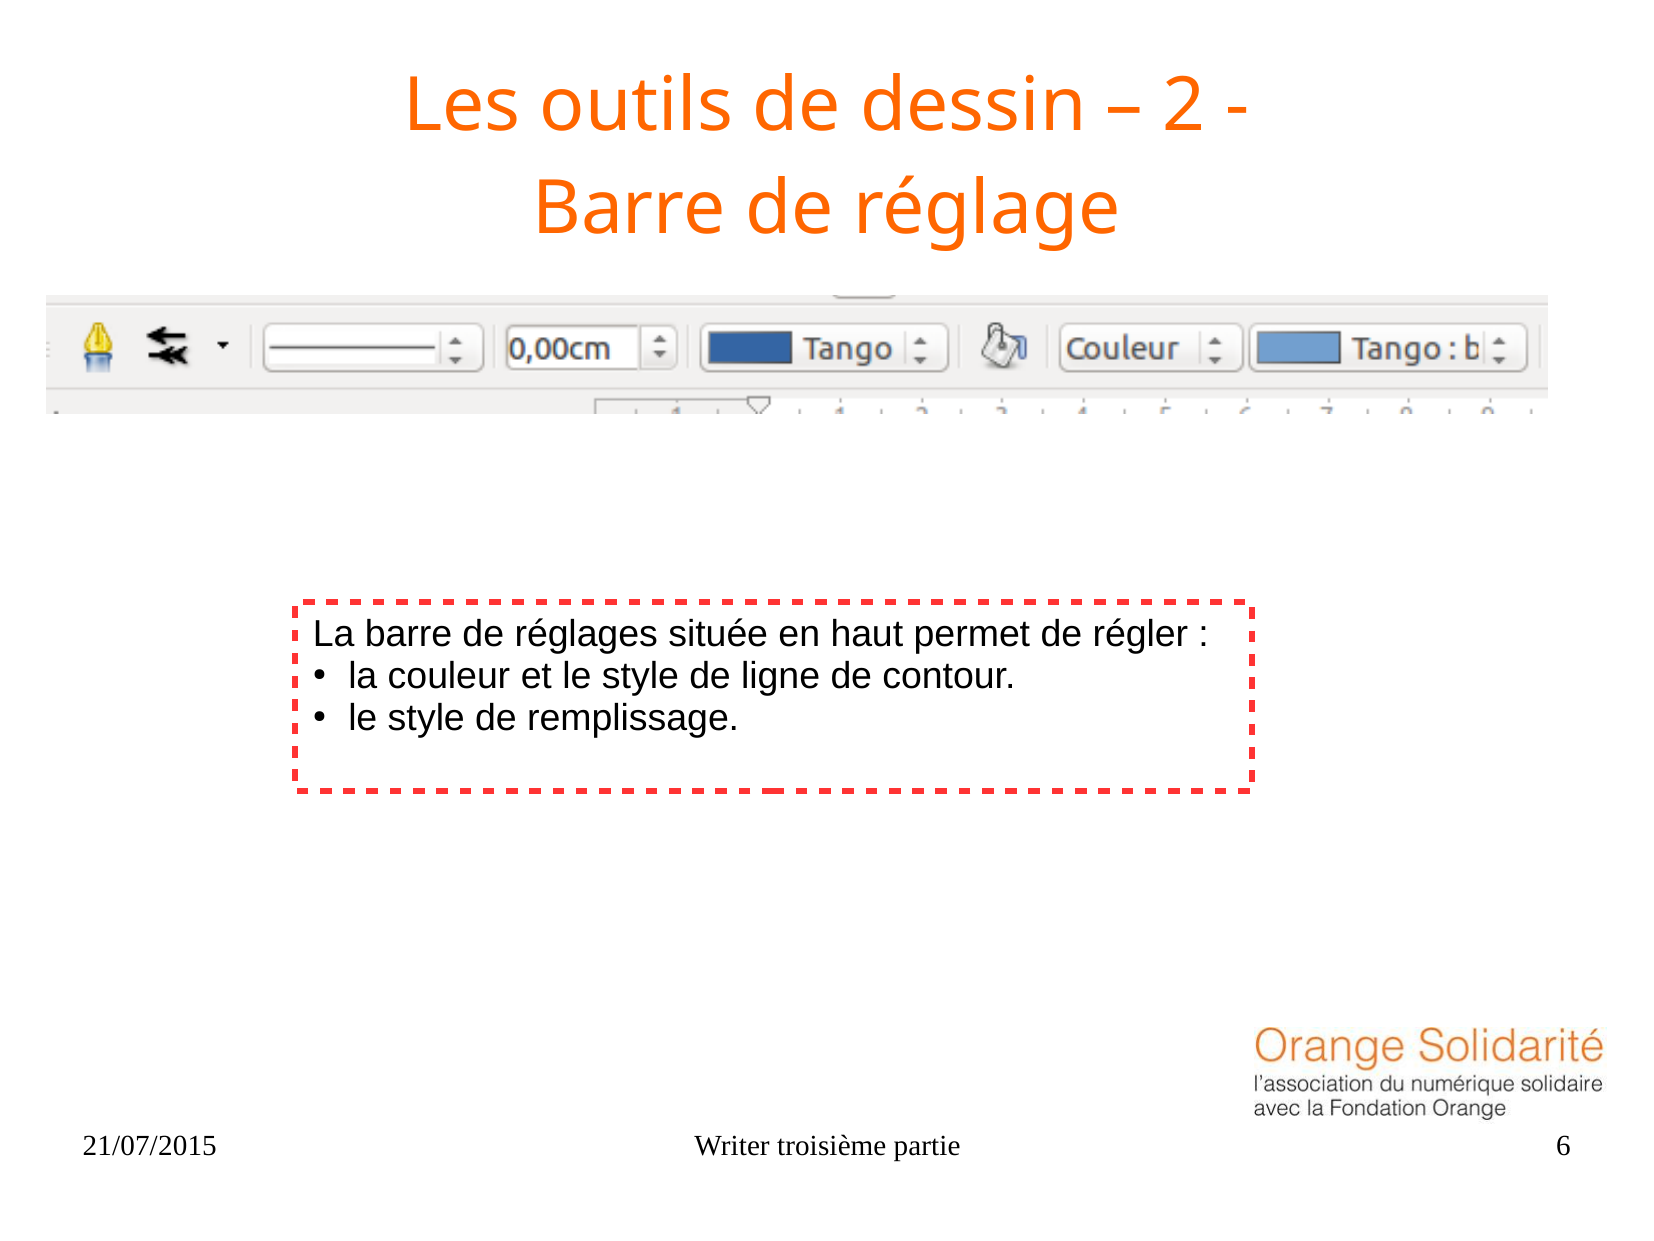

# Les outils de dessin – 2 - Barre de réglage
La barre de réglages située en haut permet de régler :
la couleur et le style de ligne de contour.
le style de remplissage.
21/07/2015
Writer troisième partie
6